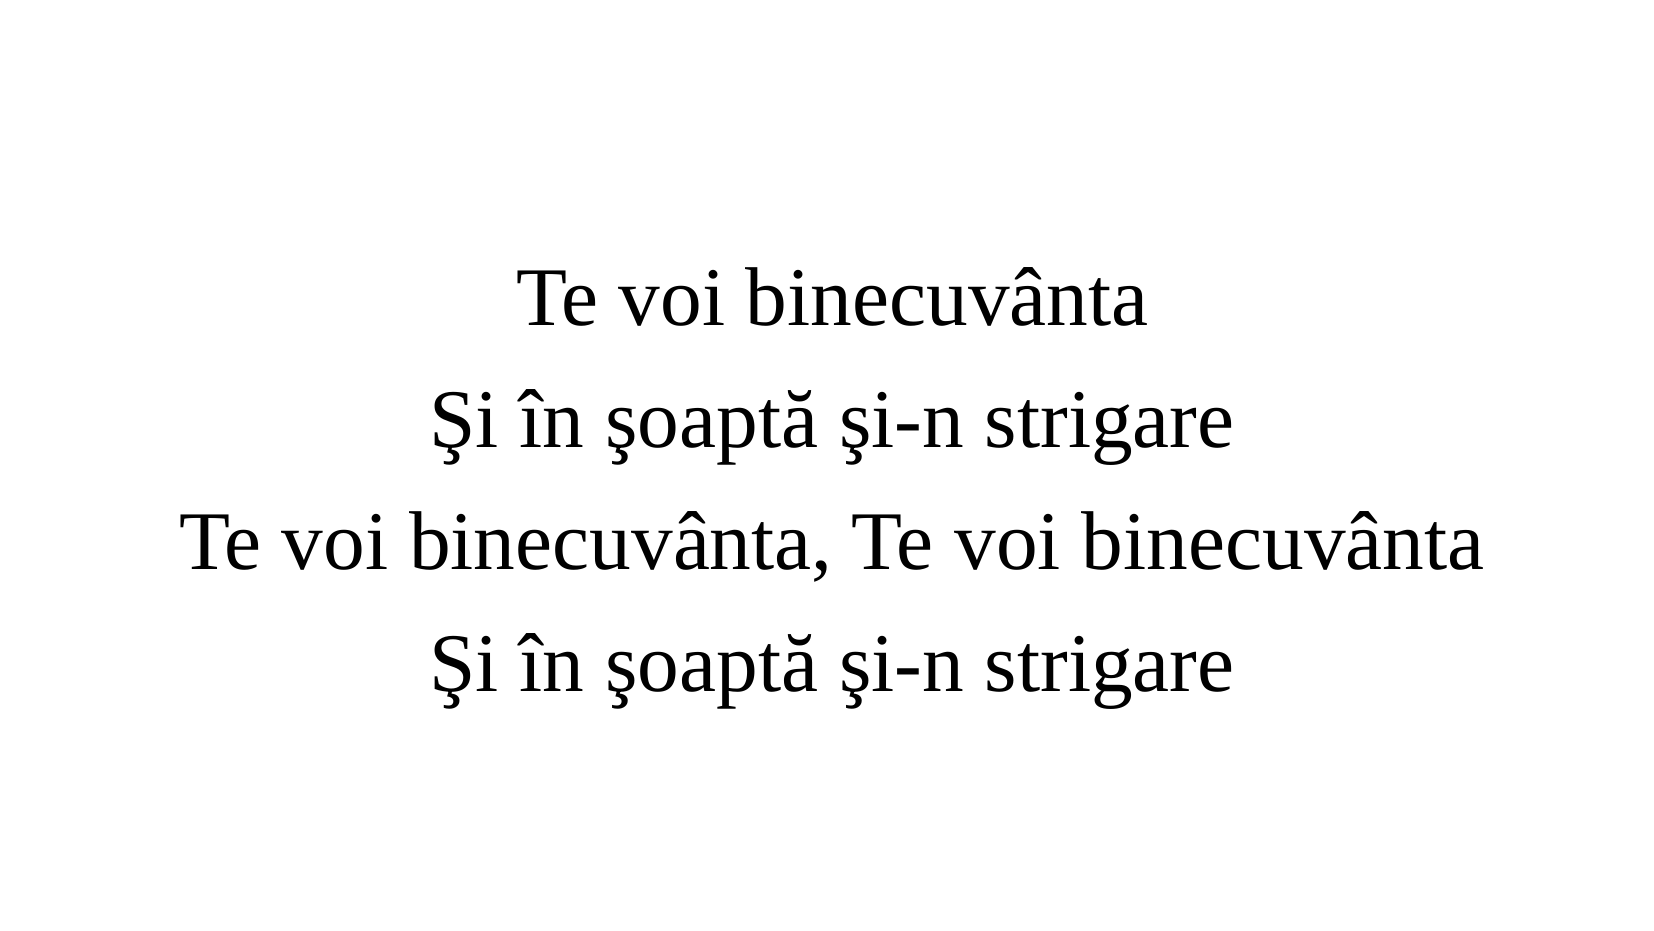

# Te voi binecuvânta
Şi în şoaptă şi-n strigare
Te voi binecuvânta, Te voi binecuvânta
Şi în şoaptă şi-n strigare